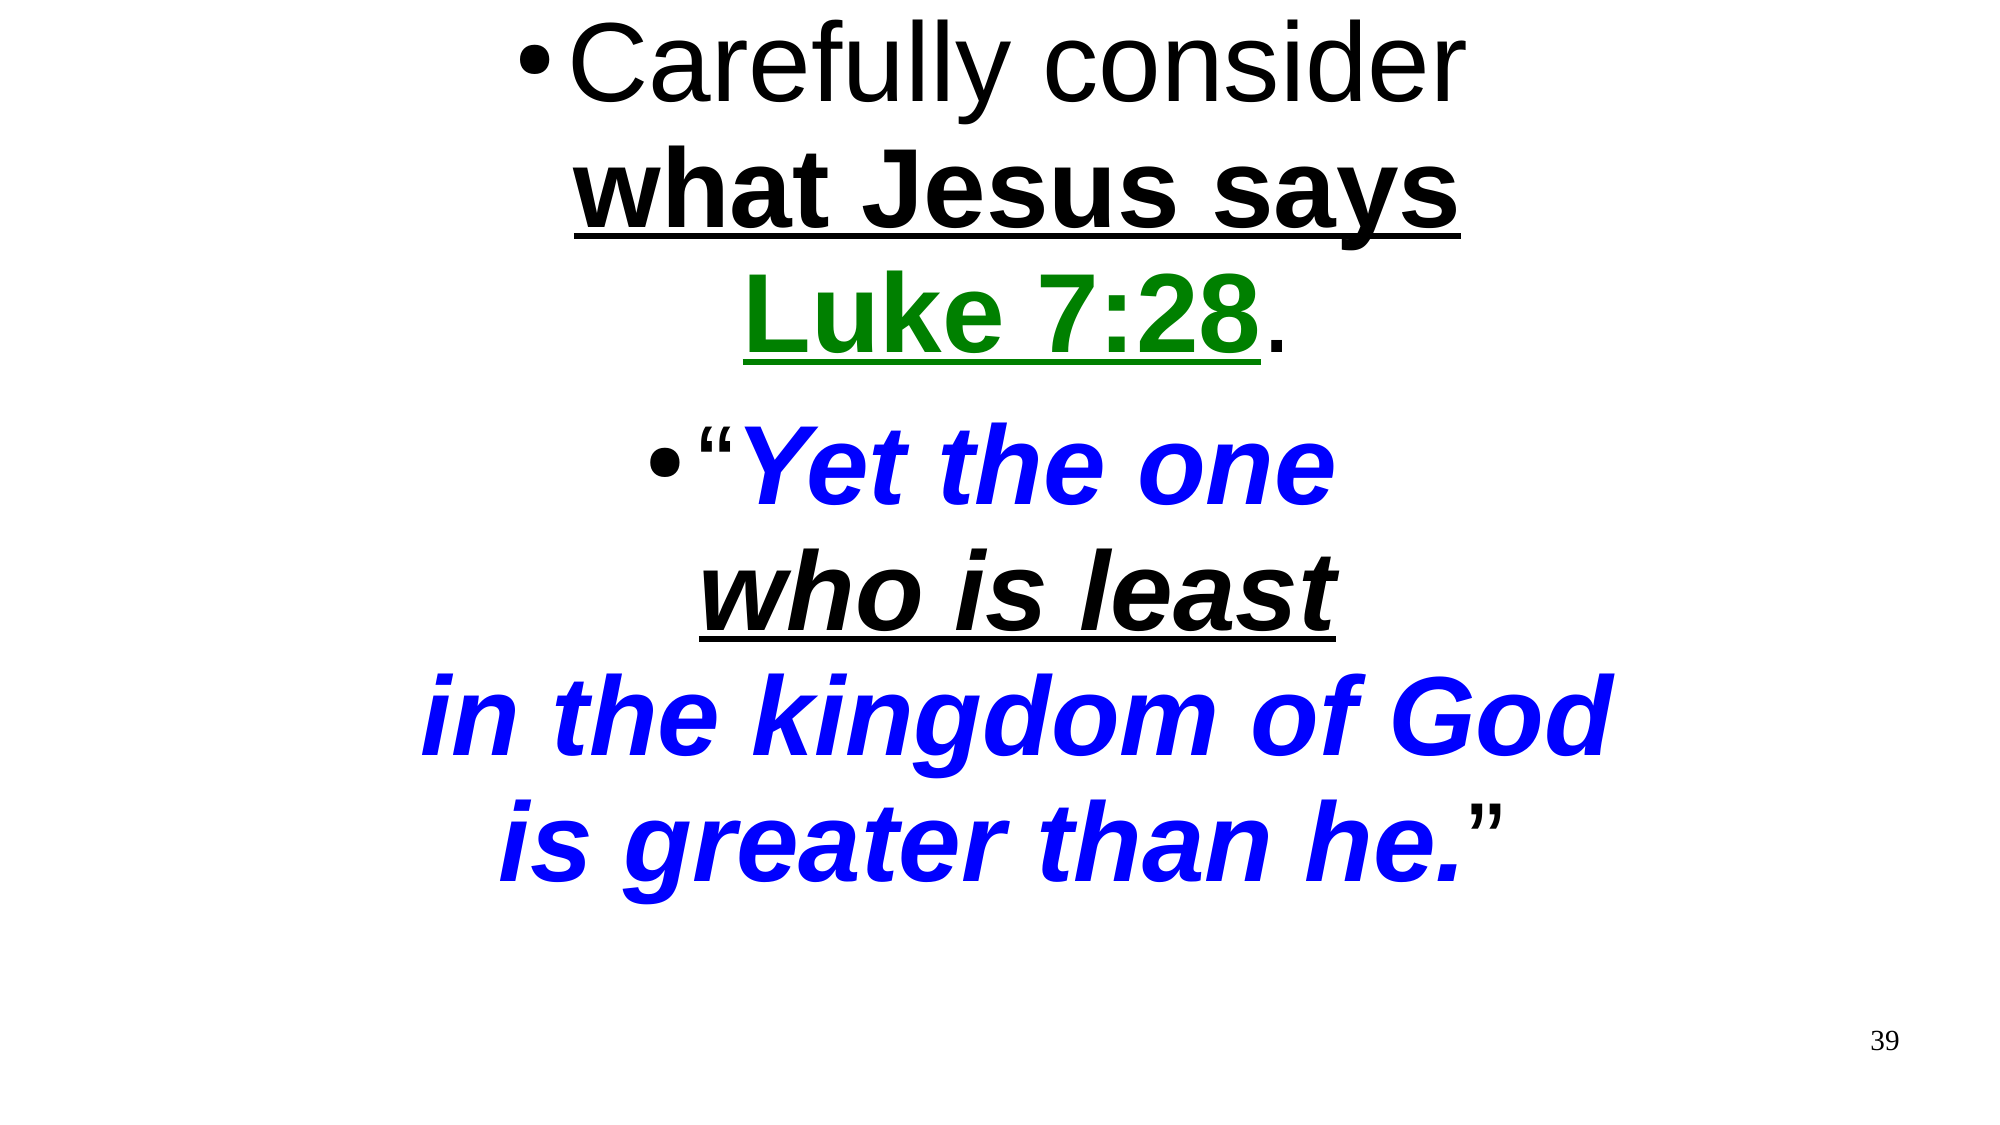

# Carefully consider what Jesus says Luke 7:28.
“Yet the one
who is least
in the kingdom of God
is greater than he.”
39